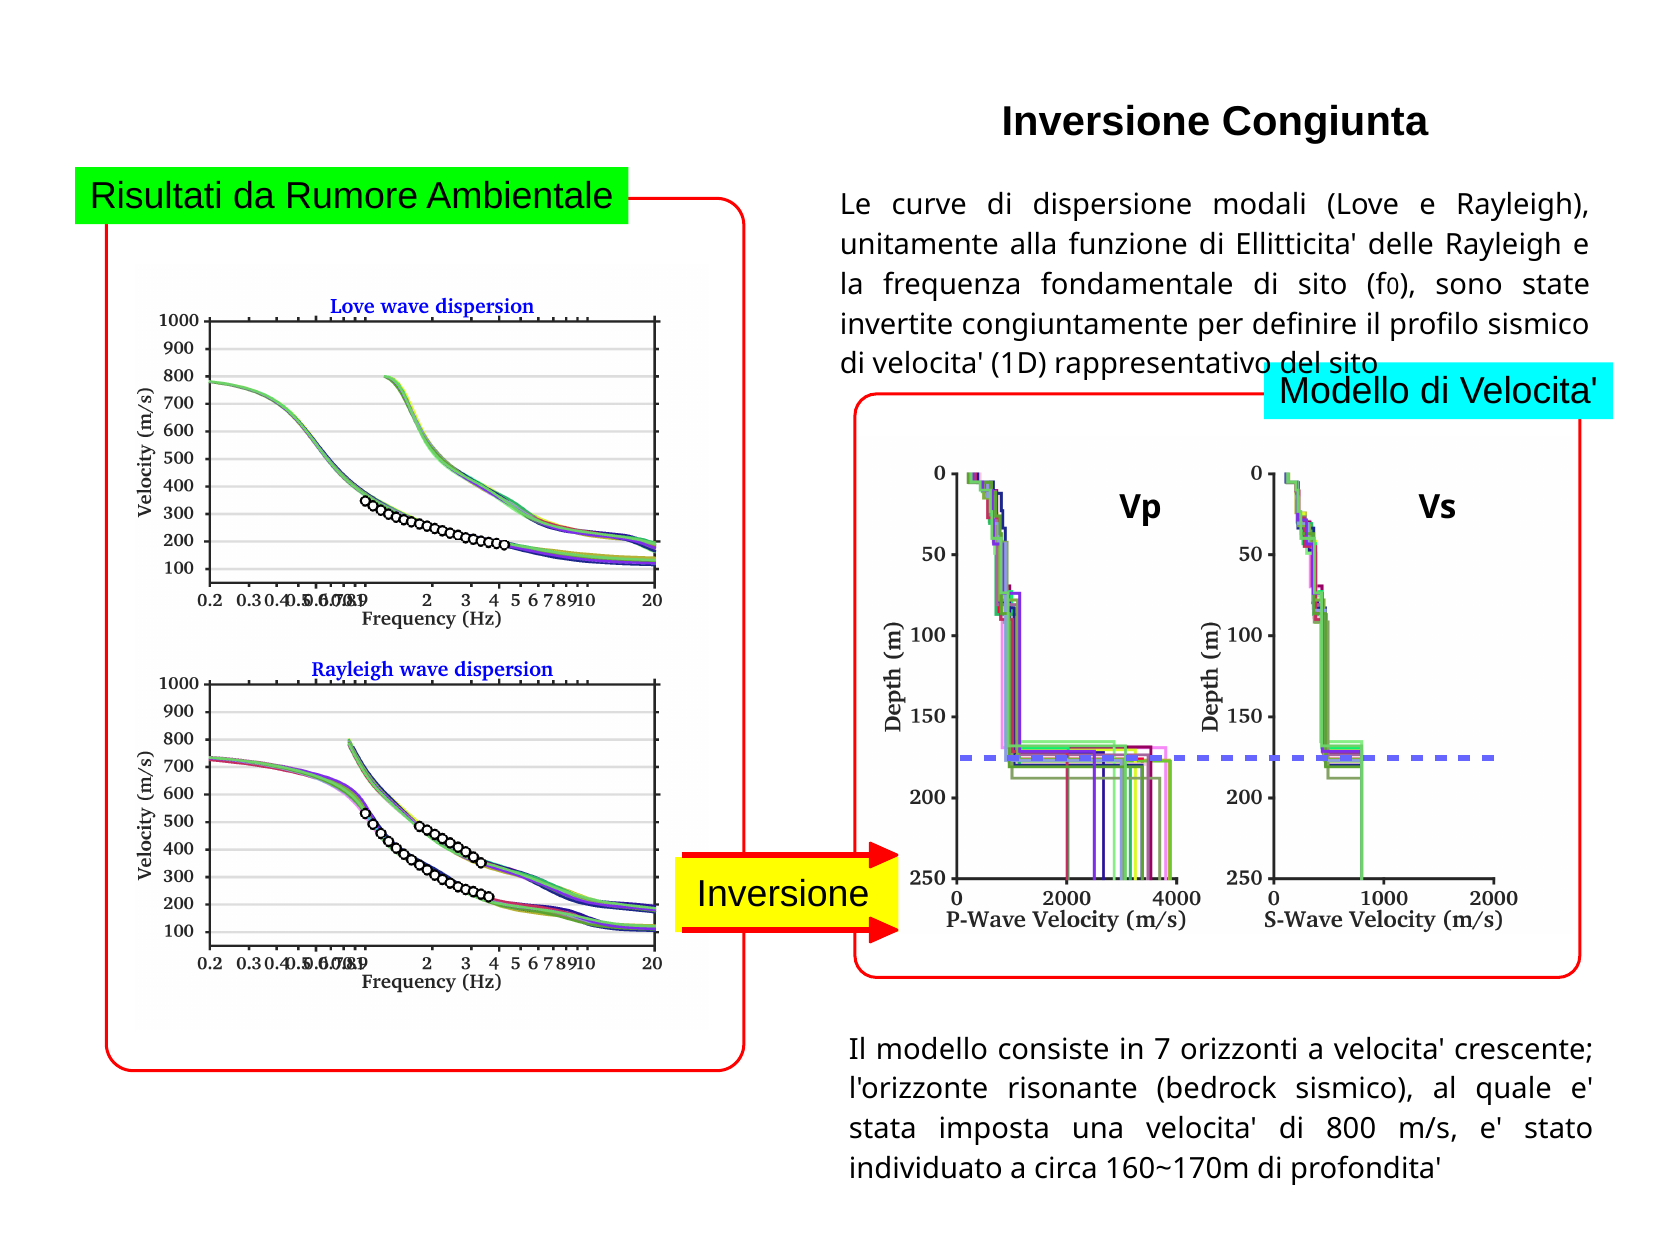

Inversione Congiunta
Le curve di dispersione modali (Love e Rayleigh), unitamente alla funzione di Ellitticita' delle Rayleigh e la frequenza fondamentale di sito (f0), sono state invertite congiuntamente per definire il profilo sismico di velocita' (1D) rappresentativo del sito
Risultati da Rumore Ambientale
Modello di Velocita'
Vp
Vs
Inversione
Il modello consiste in 7 orizzonti a velocita' crescente; l'orizzonte risonante (bedrock sismico), al quale e' stata imposta una velocita' di 800 m/s, e' stato individuato a circa 160~170m di profondita'